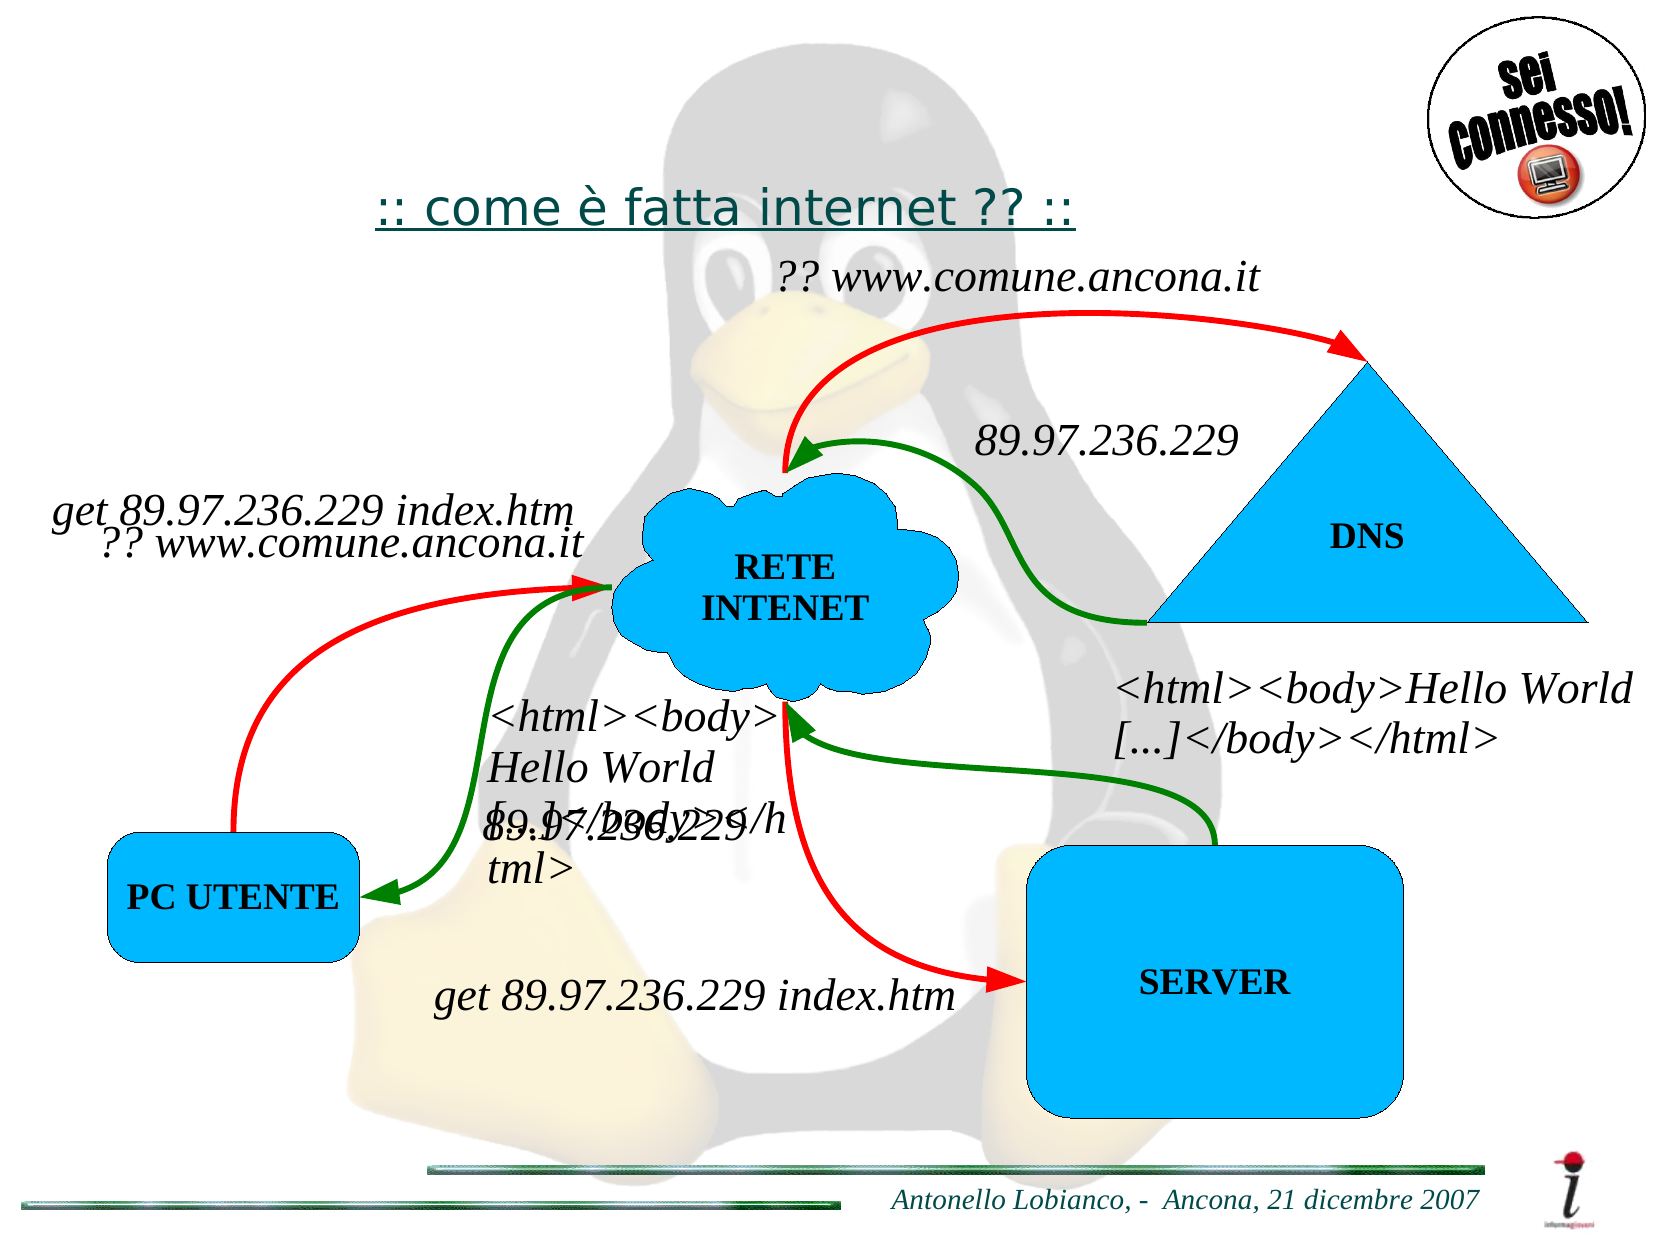

# :: come è fatta internet ?? ::
?? www.comune.ancona.it
DNS
89.97.236.229
RETE
INTENET
get 89.97.236.229 index.htm
?? www.comune.ancona.it
<html><body>Hello World [...]</body></html>
<html><body>Hello World [...]</body></html>
89.97.236.229
PC UTENTE
SERVER
get 89.97.236.229 index.htm